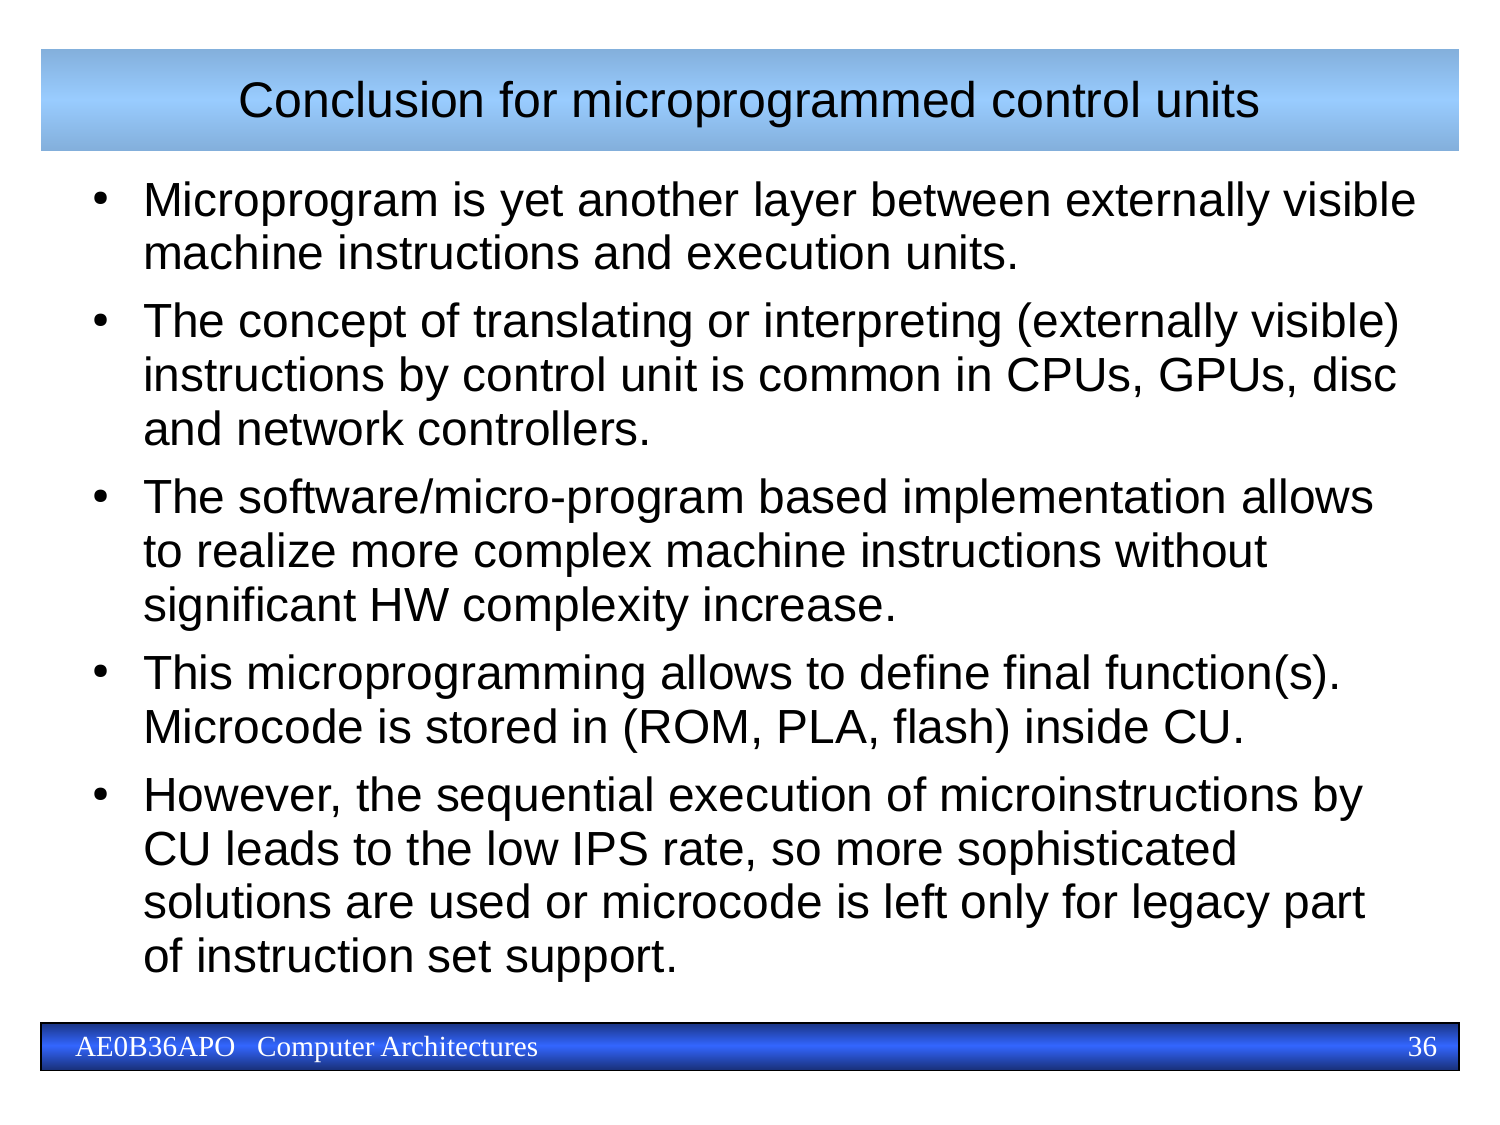

# Conclusion for microprogrammed control units
Microprogram is yet another layer between externally visible machine instructions and execution units.
The concept of translating or interpreting (externally visible) instructions by control unit is common in CPUs, GPUs, disc and network controllers.
The software/micro-program based implementation allows to realize more complex machine instructions without significant HW complexity increase.
This microprogramming allows to define final function(s). Microcode is stored in (ROM, PLA, flash) inside CU.
However, the sequential execution of microinstructions by CU leads to the low IPS rate, so more sophisticated solutions are used or microcode is left only for legacy part of instruction set support.
AE0B36APO Computer Architectures
36